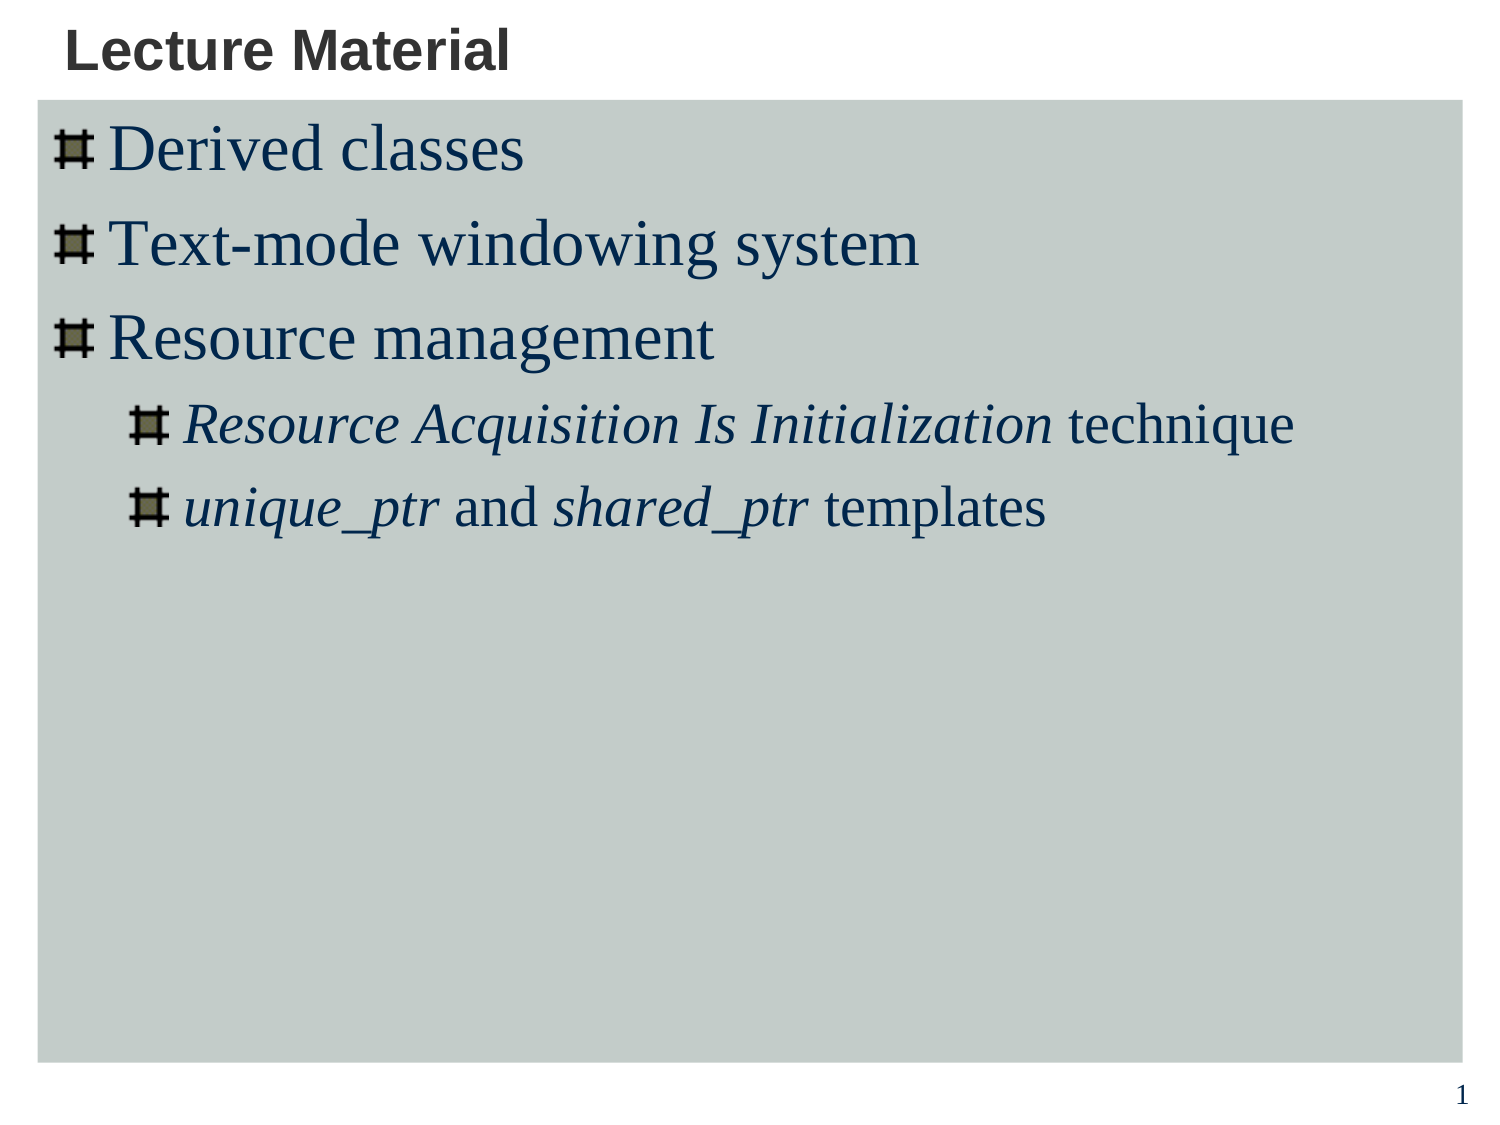

# Lecture Material
Derived classes
Text-mode windowing system
Resource management
Resource Acquisition Is Initialization technique
unique_ptr and shared_ptr templates